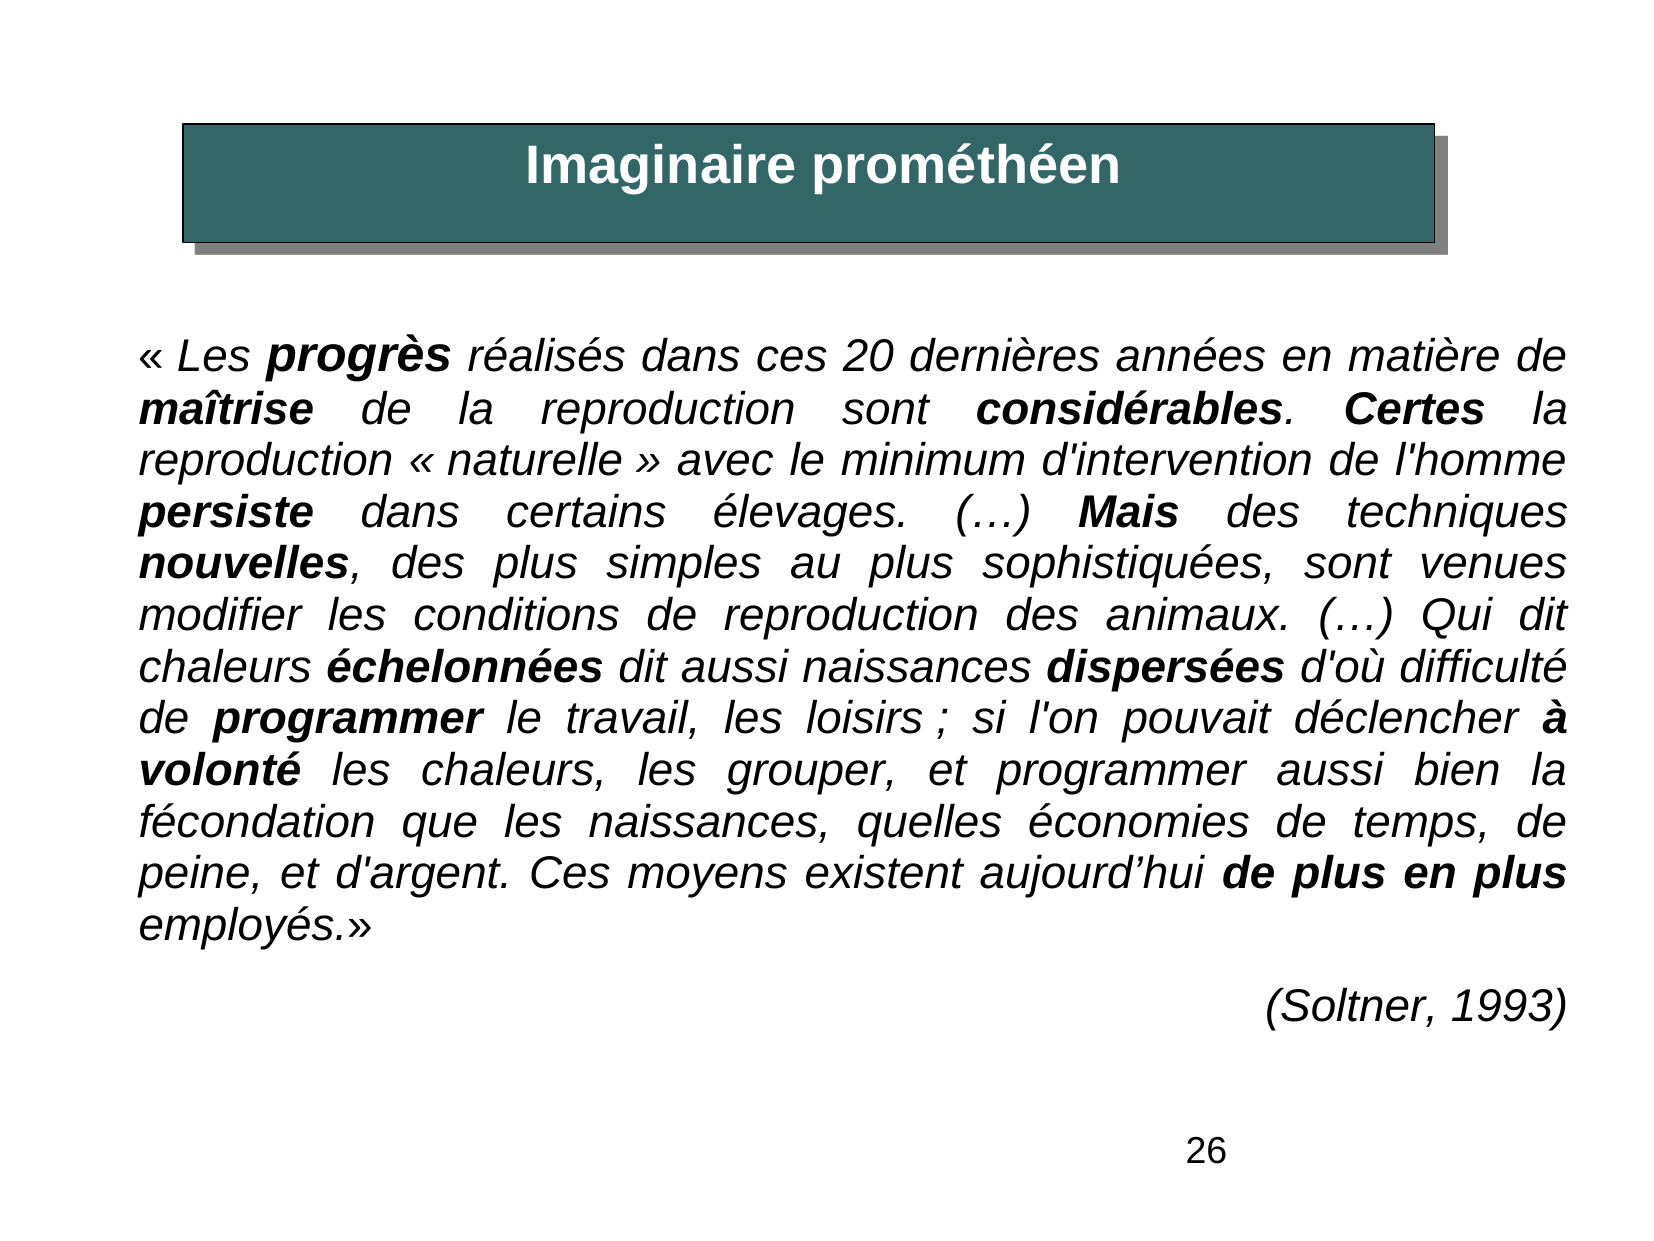

#
 Imaginaire prométhéen
« Les progrès réalisés dans ces 20 dernières années en matière de maîtrise de la reproduction sont considérables. Certes la reproduction « naturelle » avec le minimum d'intervention de l'homme persiste dans certains élevages. (…) Mais des techniques nouvelles, des plus simples au plus sophistiquées, sont venues modifier les conditions de reproduction des animaux. (…) Qui dit chaleurs échelonnées dit aussi naissances dispersées d'où difficulté de programmer le travail, les loisirs ; si l'on pouvait déclencher à volonté les chaleurs, les grouper, et programmer aussi bien la fécondation que les naissances, quelles économies de temps, de peine, et d'argent. Ces moyens existent aujourd’hui de plus en plus employés.»
(Soltner, 1993)
26